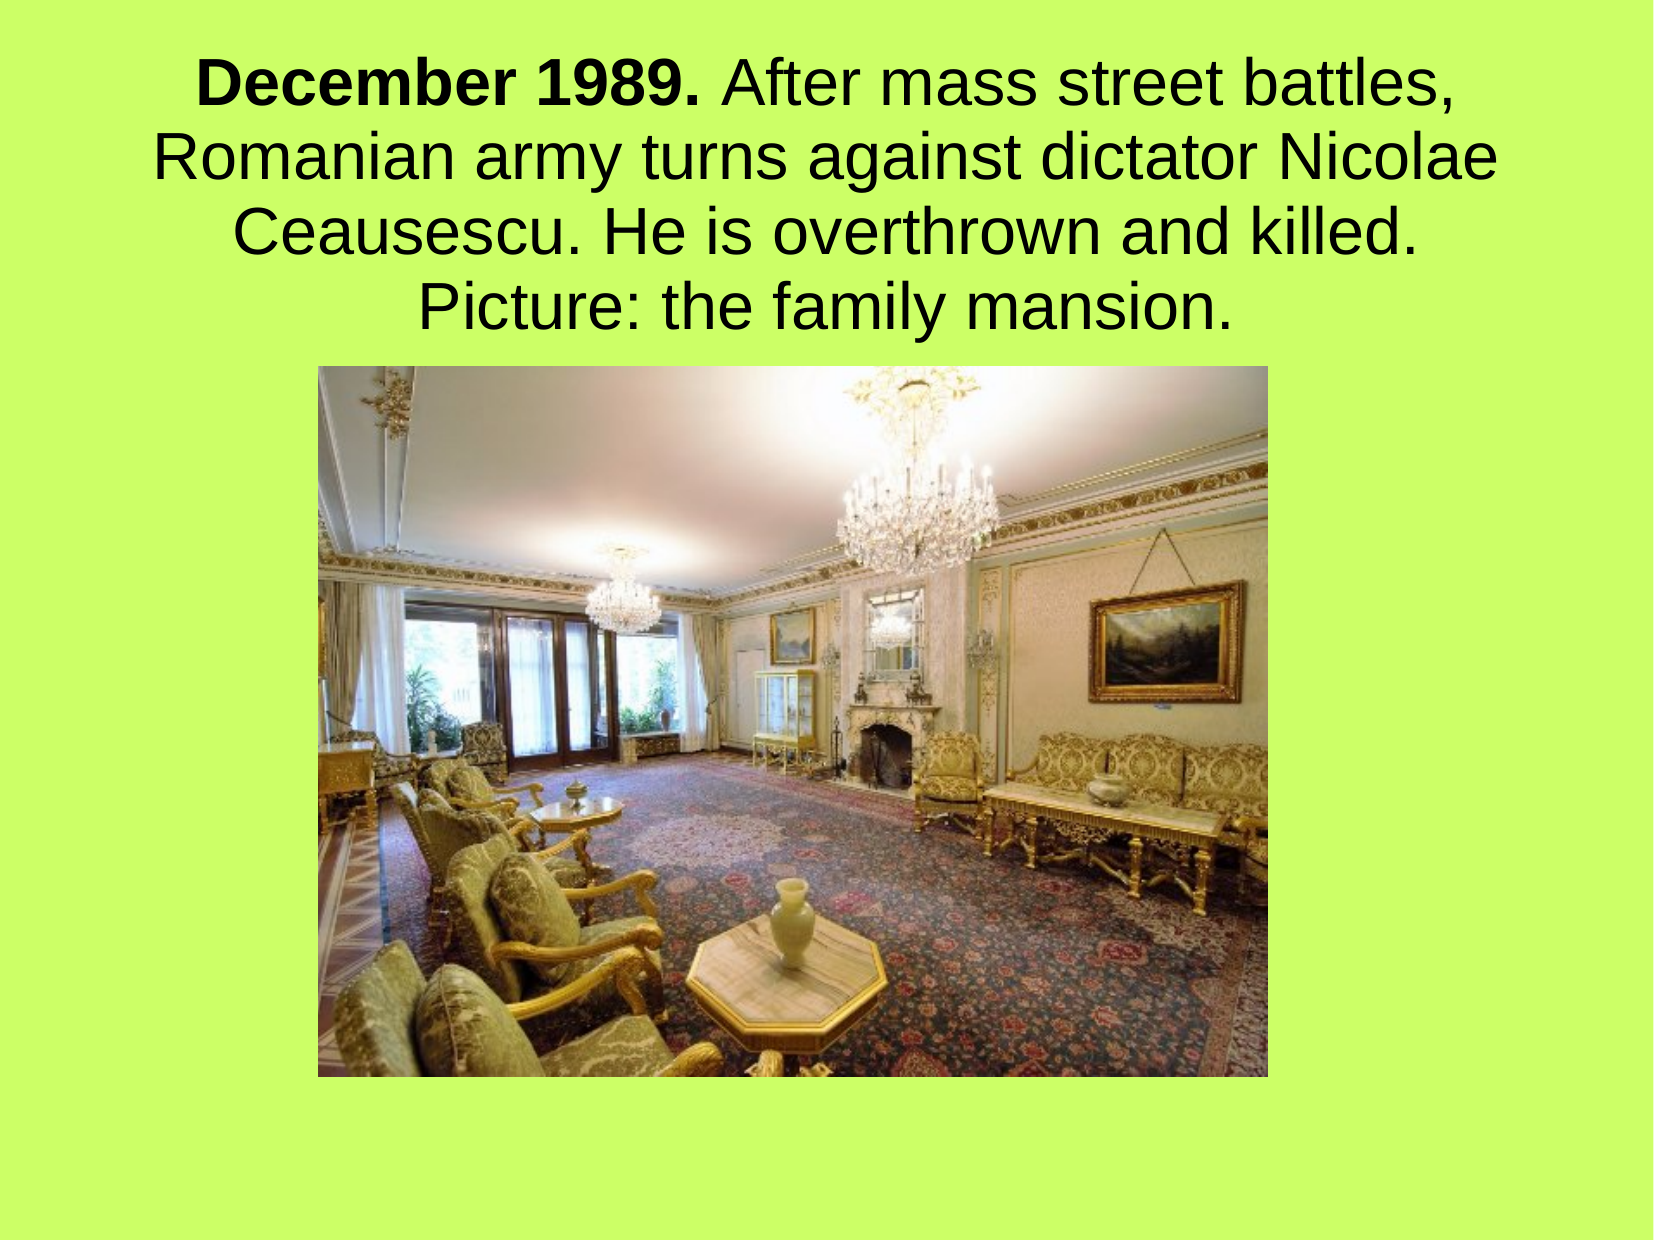

# December 1989. After mass street battles, Romanian army turns against dictator Nicolae Ceausescu. He is overthrown and killed. Picture: the family mansion.